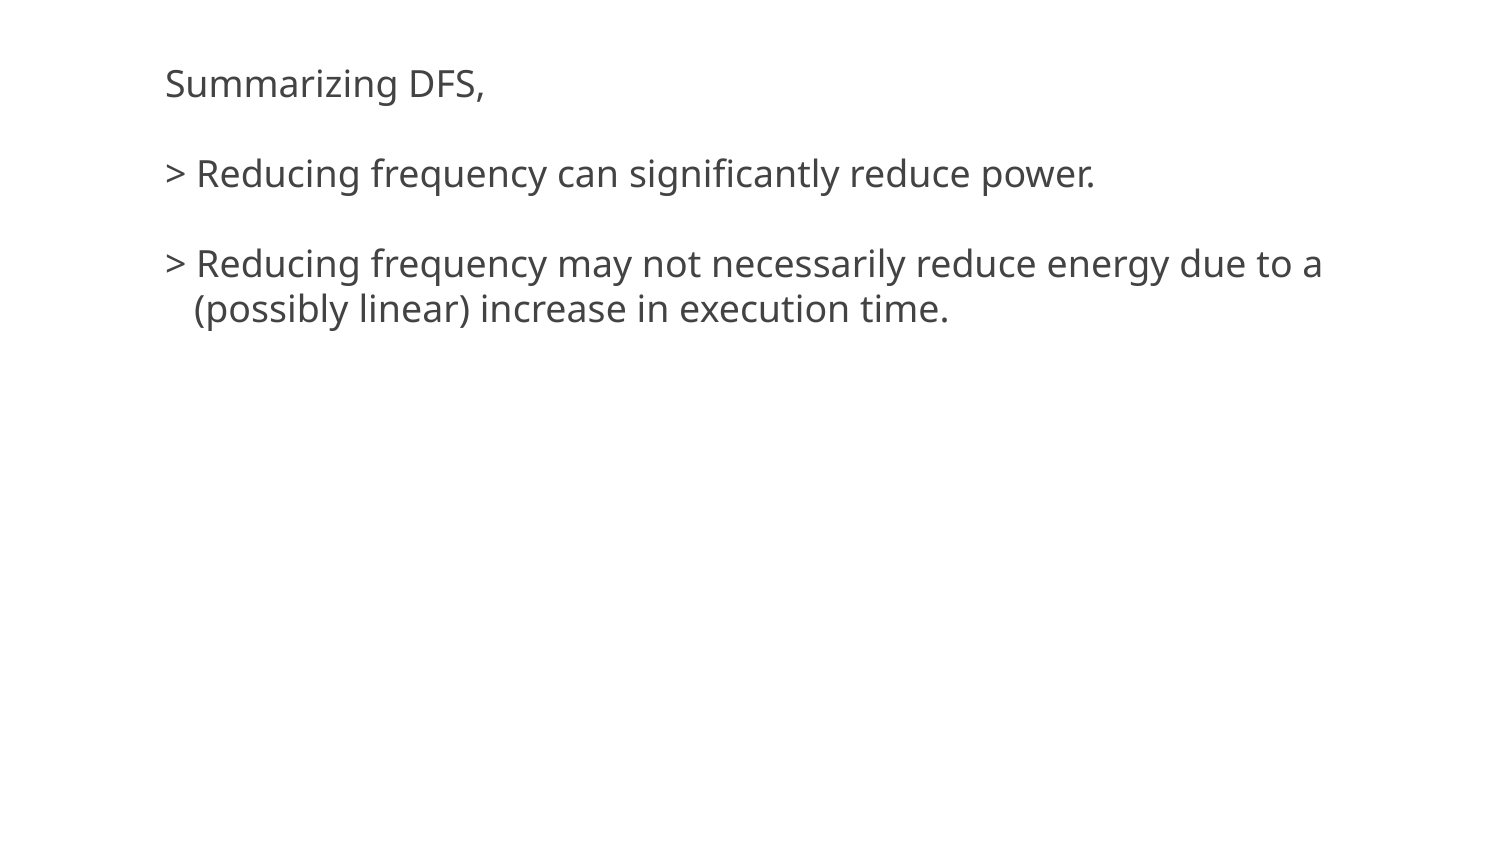

Summarizing DFS,
		> Reducing frequency can significantly reduce power.
		> Reducing frequency may not necessarily reduce energy due to a
		 (possibly linear) increase in execution time.